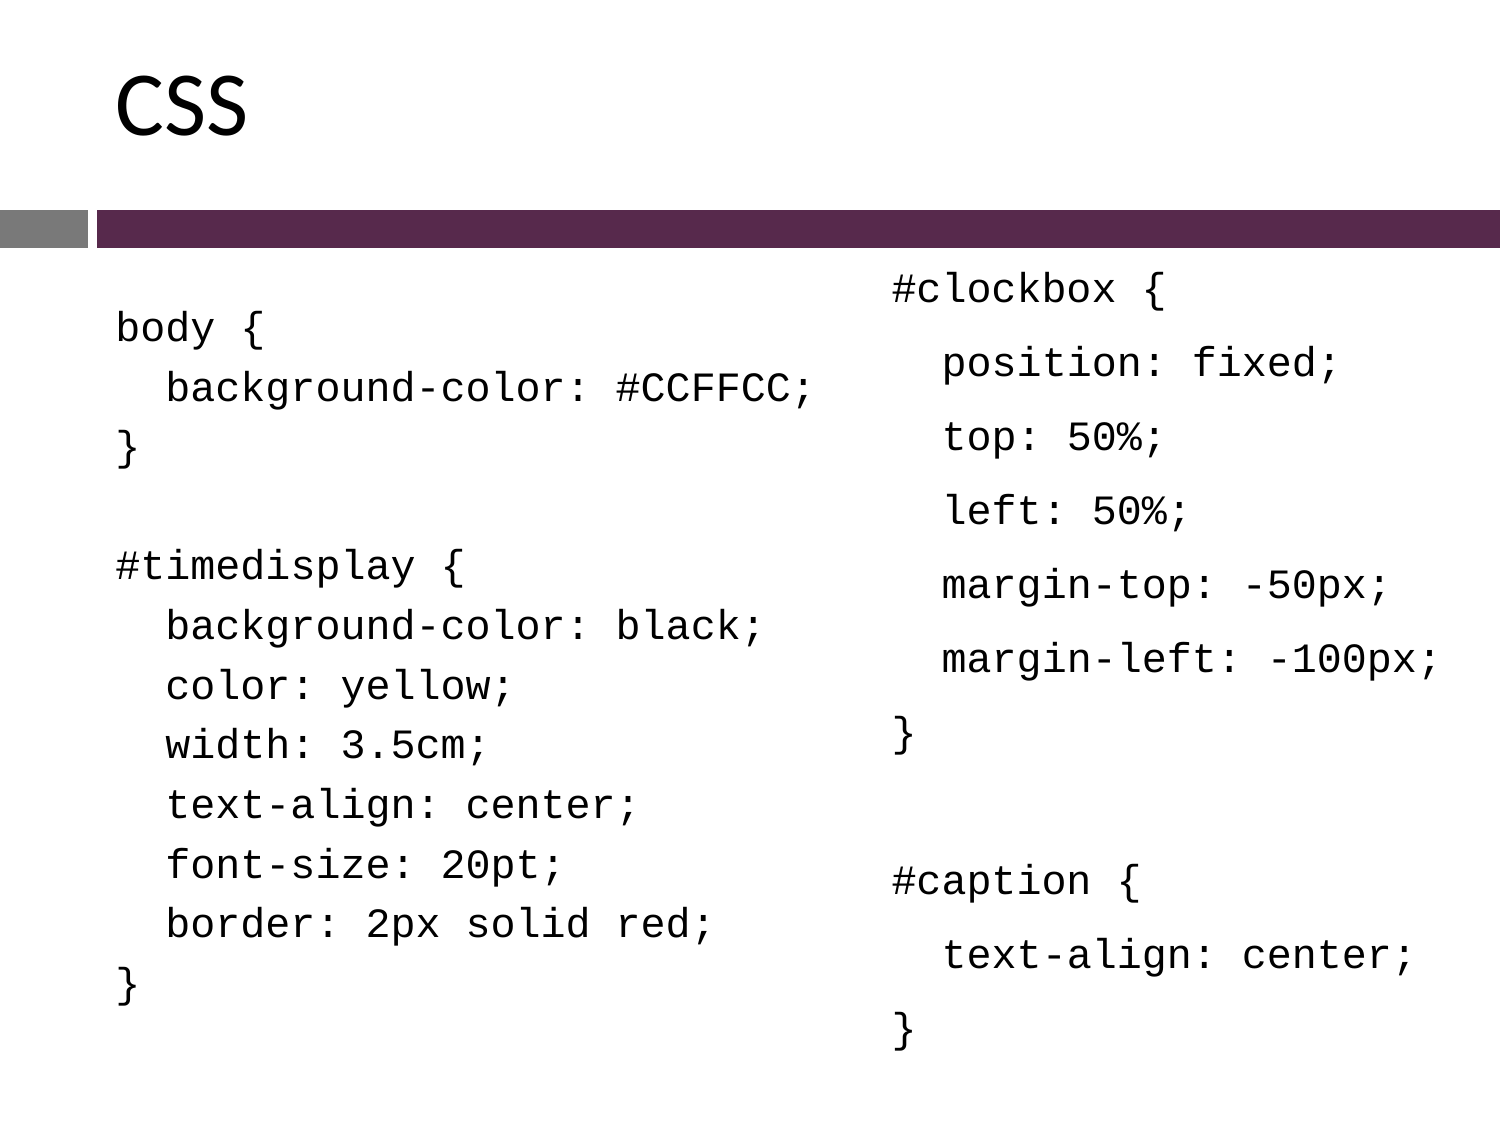

# CSS
#clockbox {
 position: fixed;
 top: 50%;
 left: 50%;
 margin-top: -50px;
 margin-left: -100px;
}
#caption {
 text-align: center;
}
body {
 background-color: #CCFFCC;
}
#timedisplay {
 background-color: black;
 color: yellow;
 width: 3.5cm;
 text-align: center;
 font-size: 20pt;
 border: 2px solid red;
}